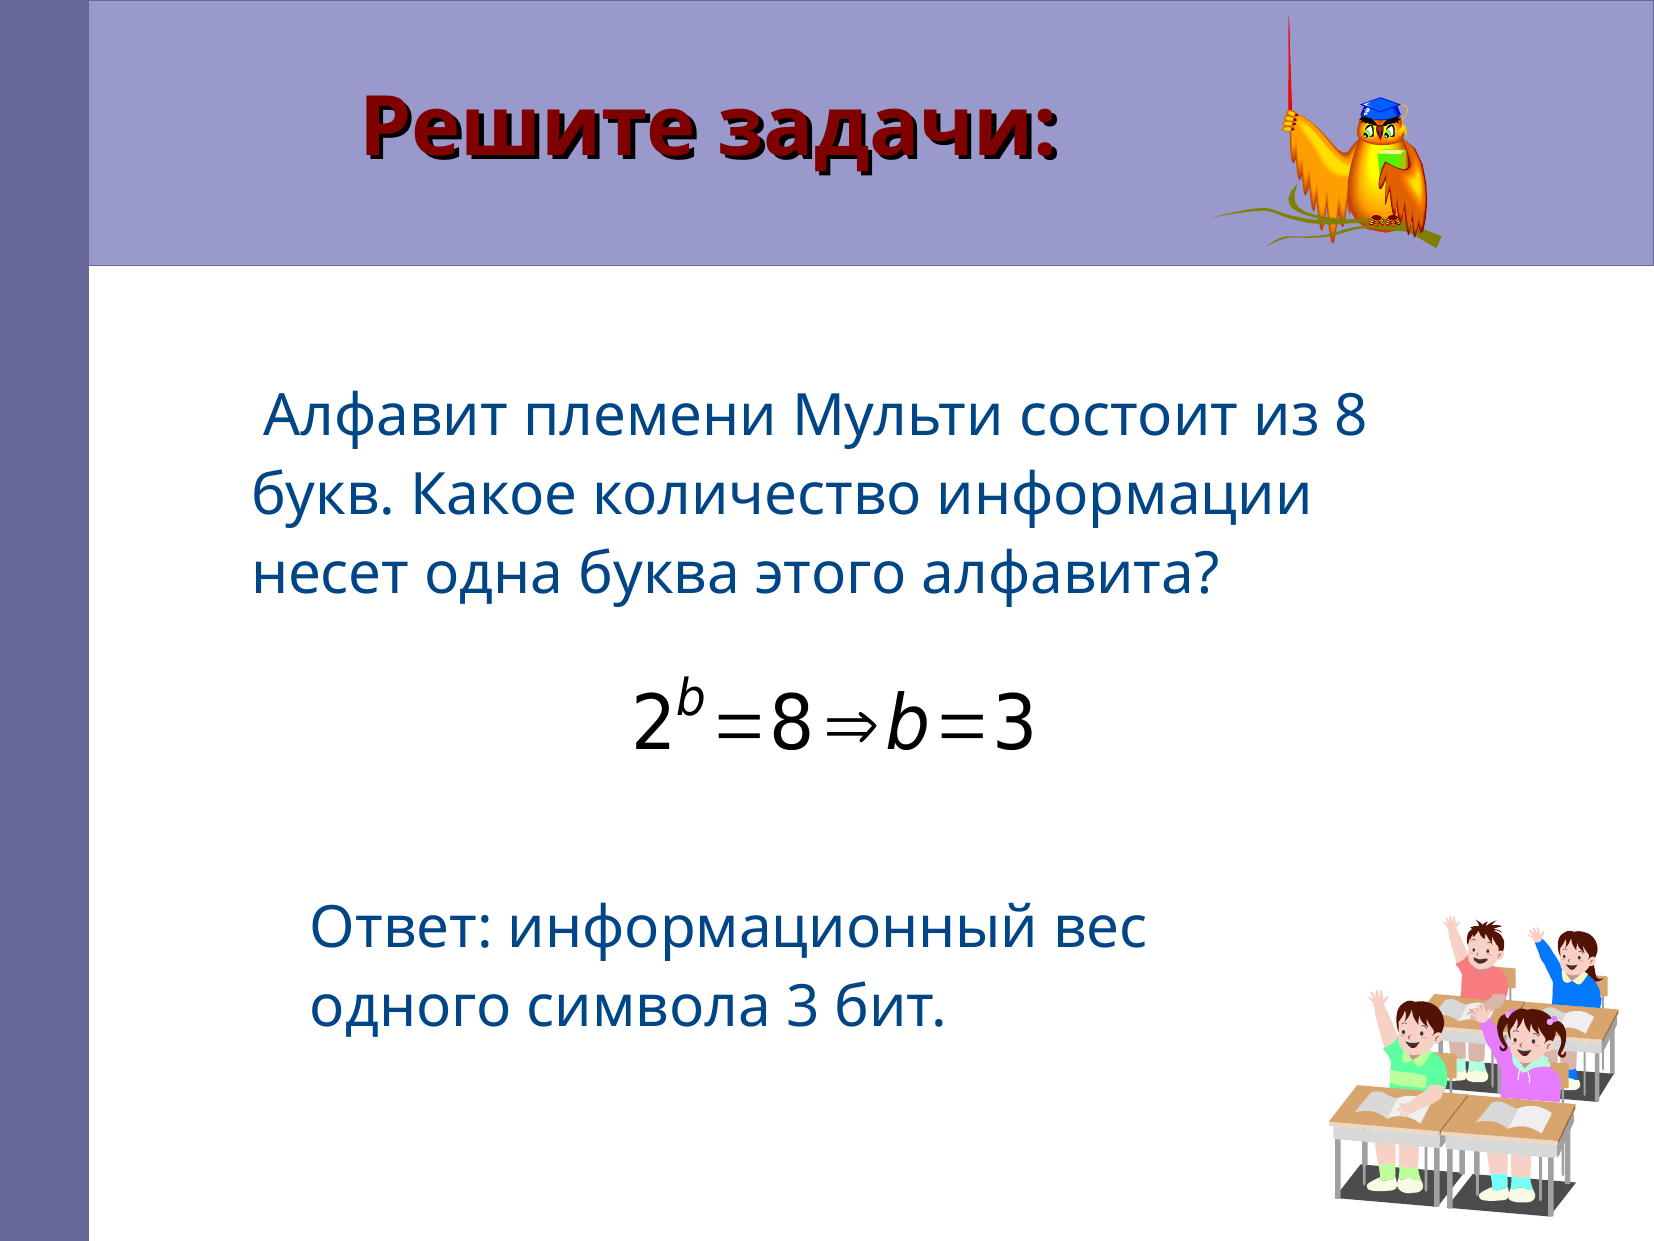

Решите задачи:
 Алфавит племени Мульти состоит из 8 букв. Какое количество информации несет одна буква этого алфавита?
Ответ: информационный вес одного символа 3 бит.